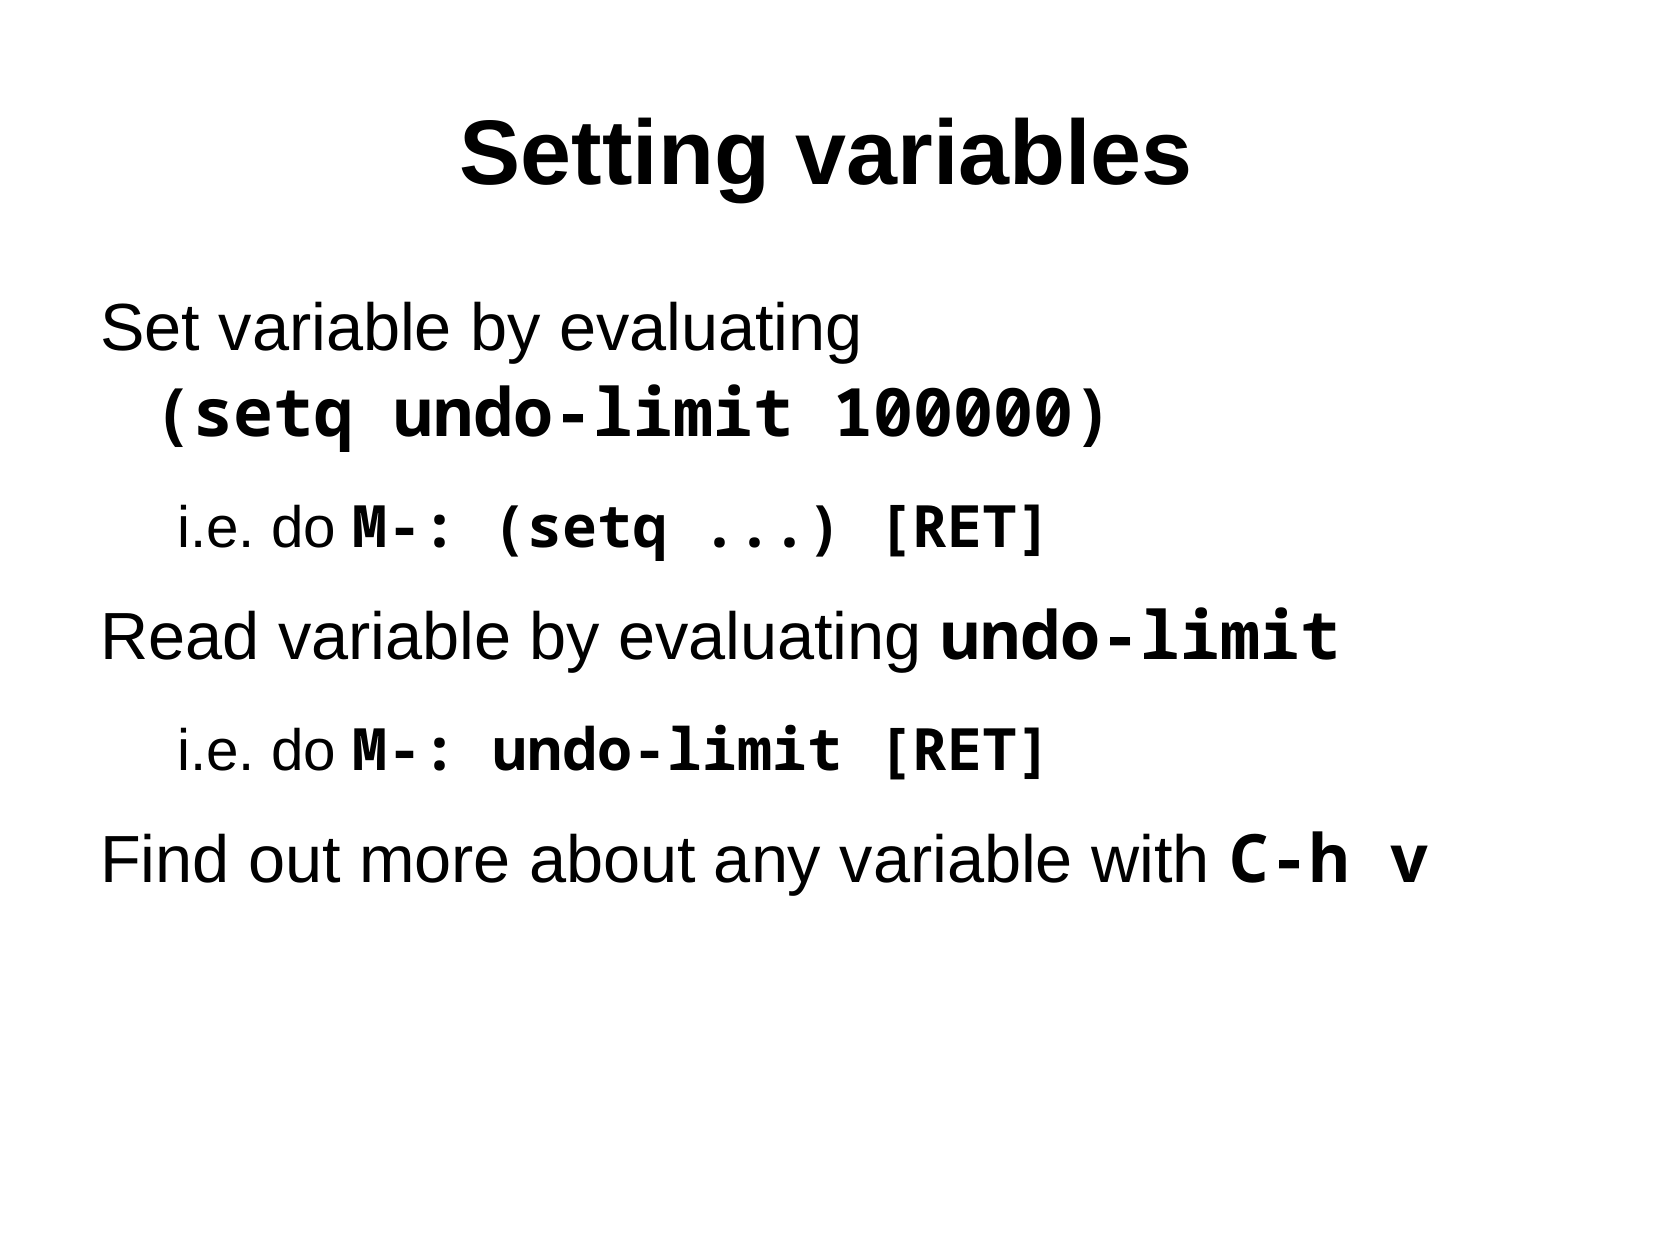

# Setting variables
Set variable by evaluating
(setq undo-limit 100000)
i.e. do M-: (setq ...) [RET]
Read variable by evaluating undo-limit
i.e. do M-: undo-limit [RET]
Find out more about any variable with C-h v